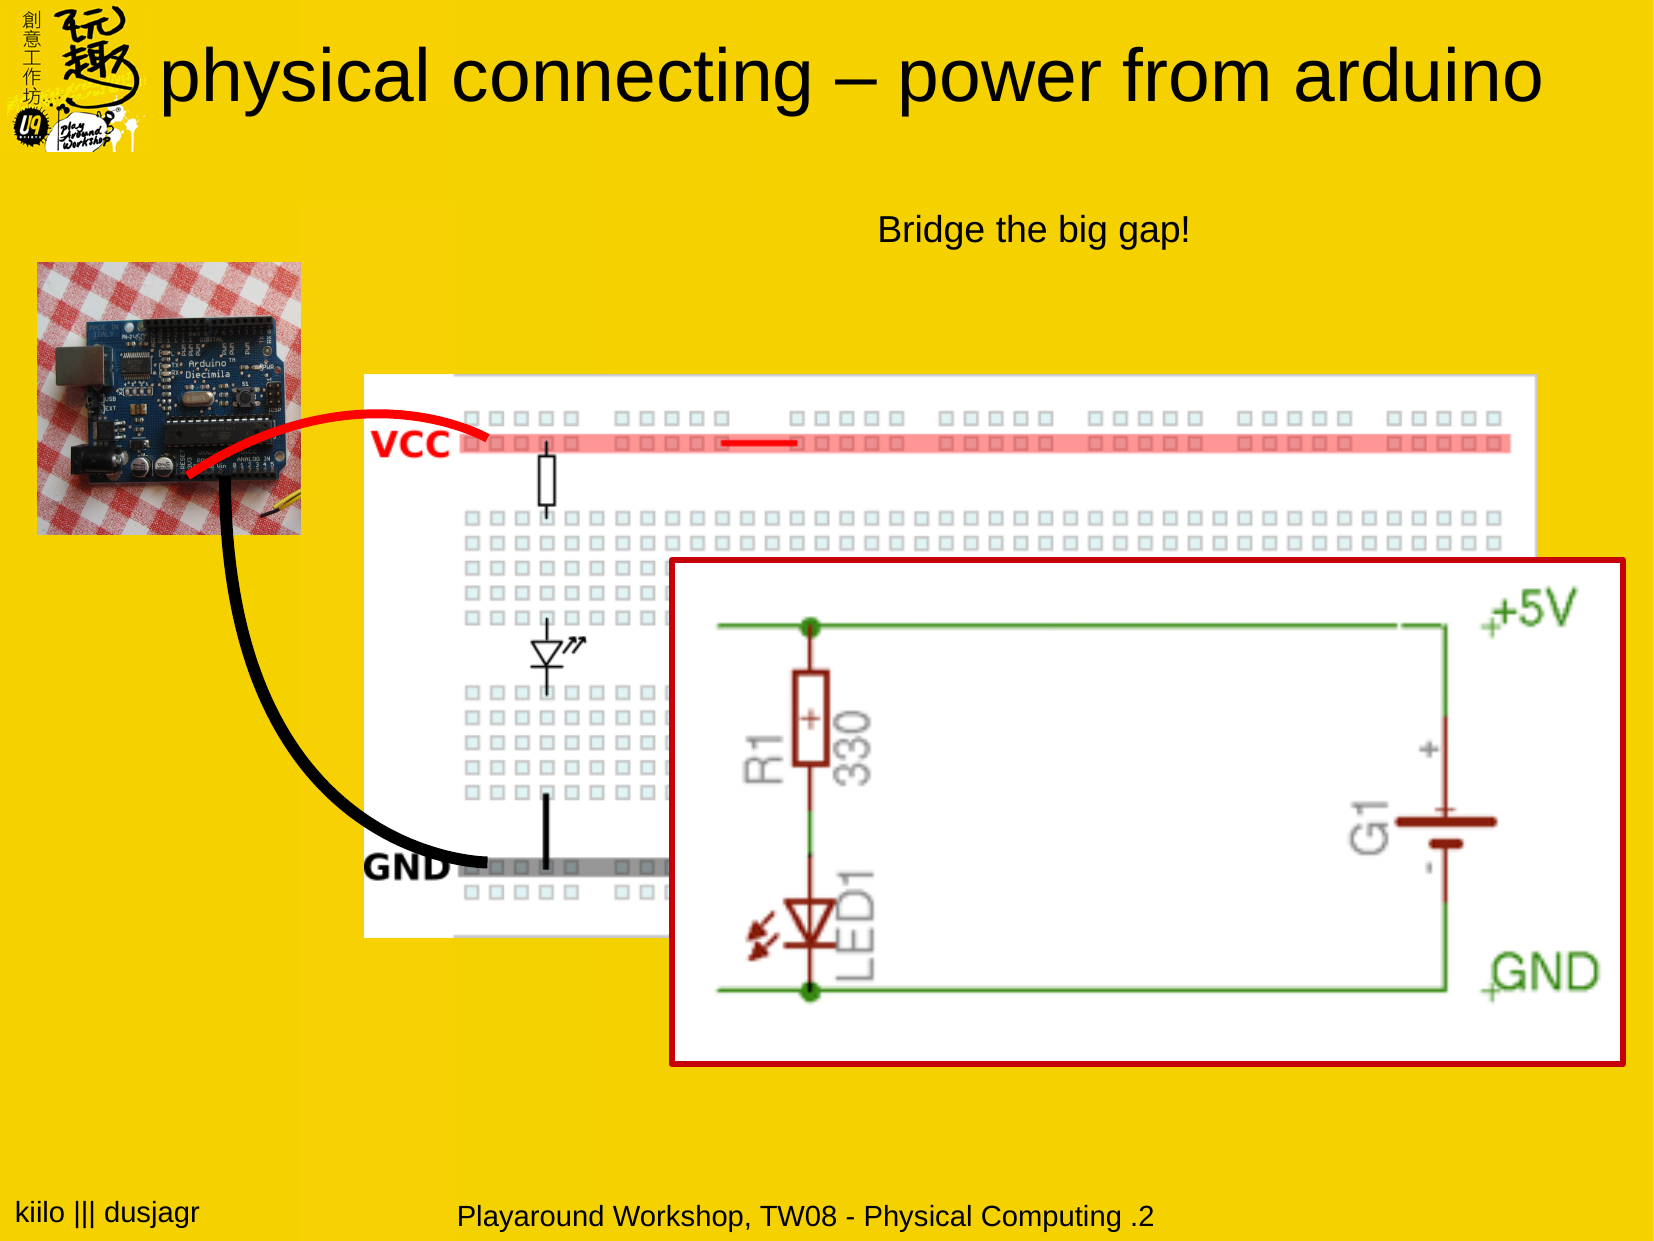

# physical connecting – power from arduino
Bridge the big gap!
Playaround Workshop, TW08 - Physical Computing .2